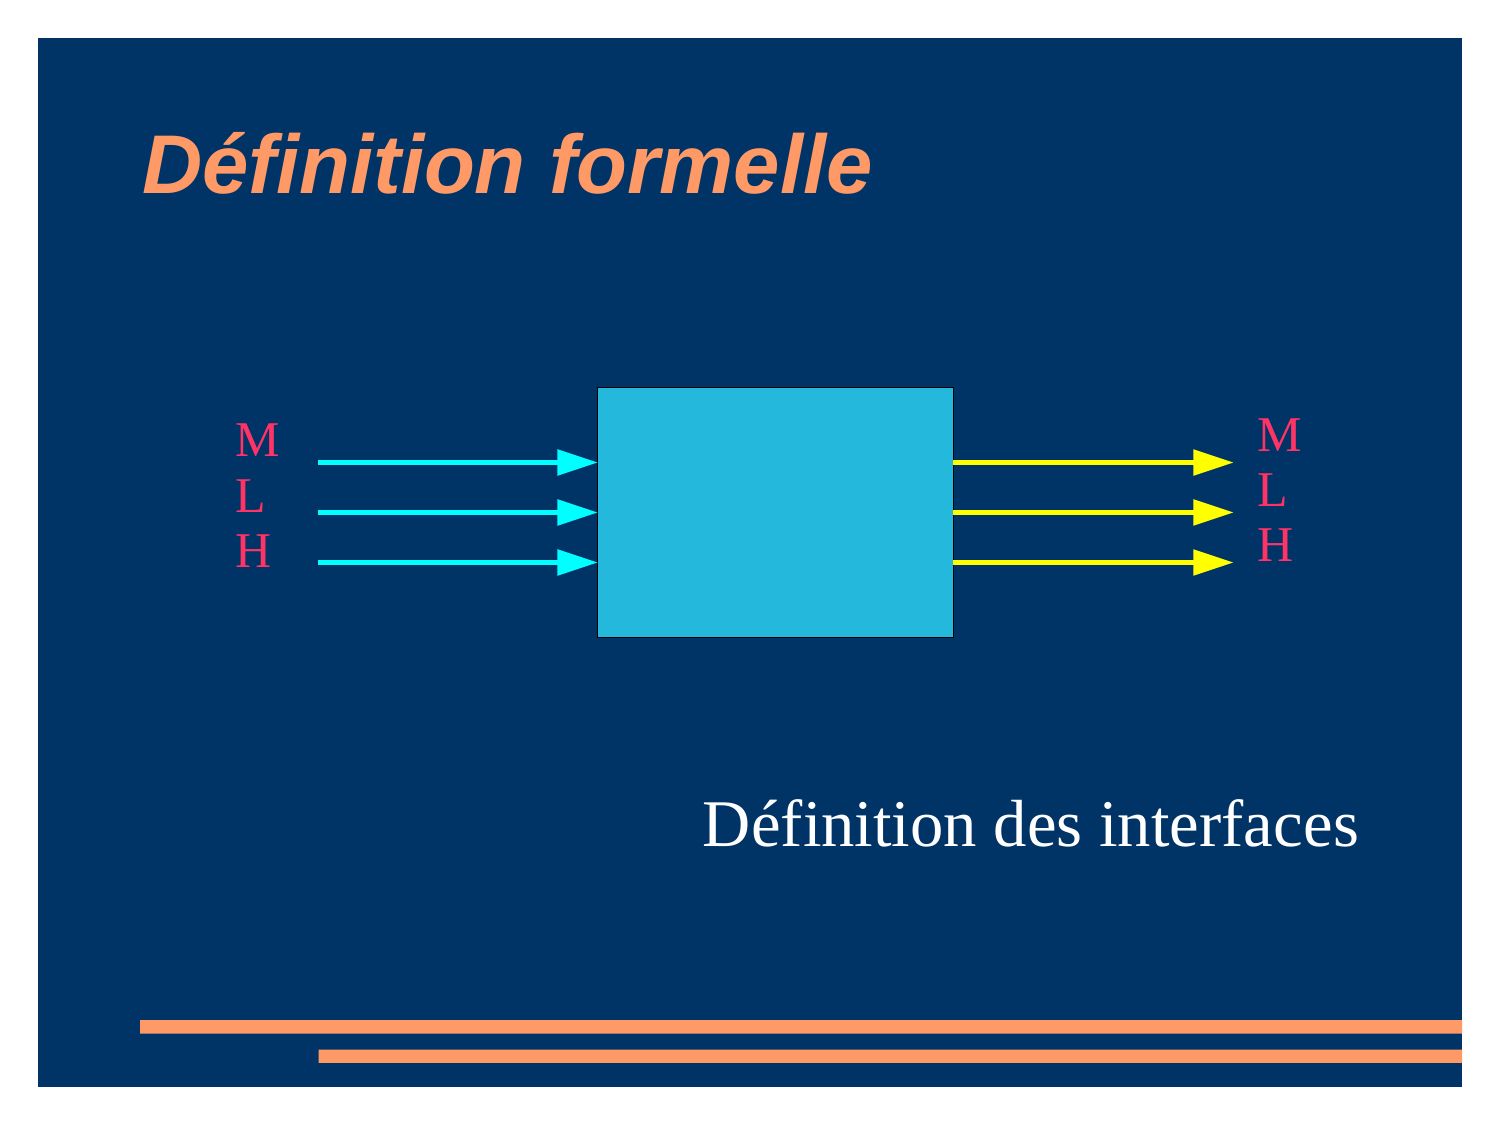

# Définition formelle
M
L
H
M
L
H
Définition des interfaces